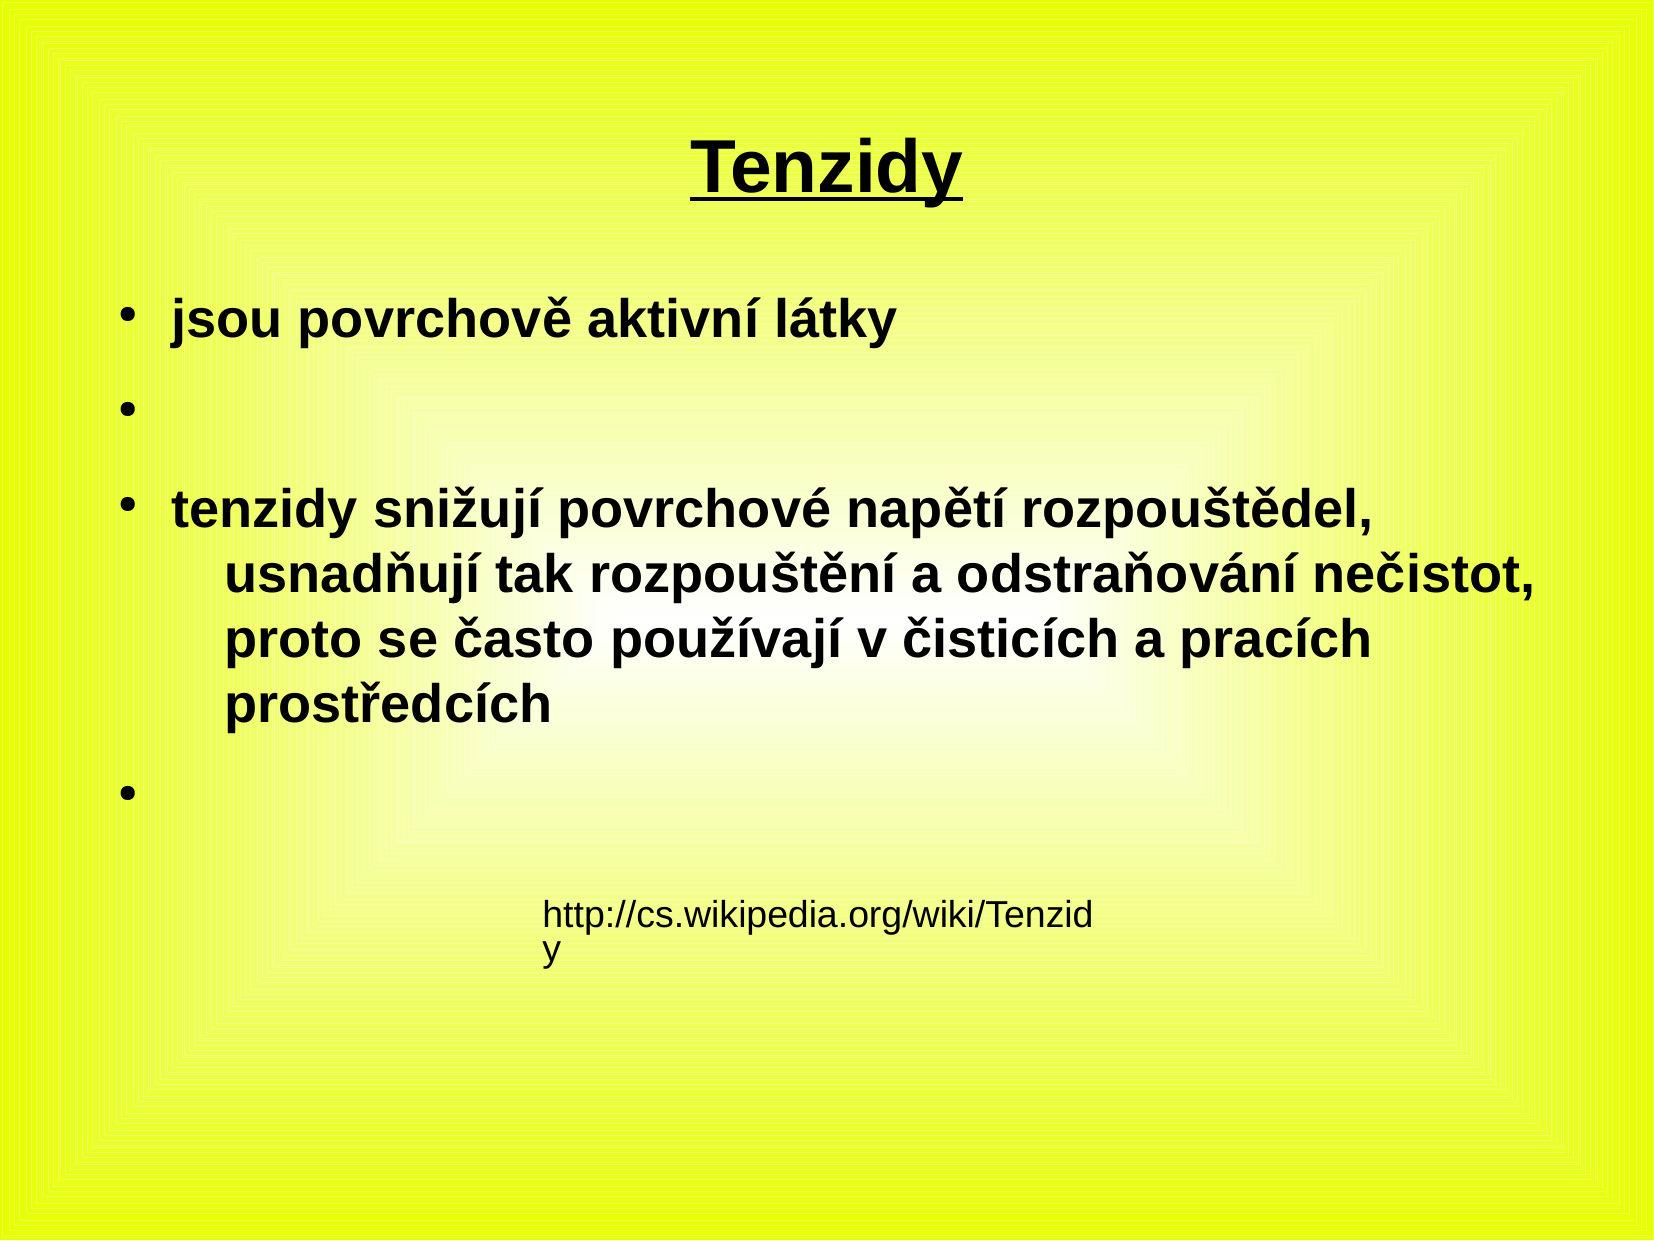

# Tenzidy
jsou povrchově aktivní látky
tenzidy snižují povrchové napětí rozpouštědel, usnadňují tak rozpouštění a odstraňování nečistot, proto se často používají v čisticích a pracích prostředcích
http://cs.wikipedia.org/wiki/Tenzidy